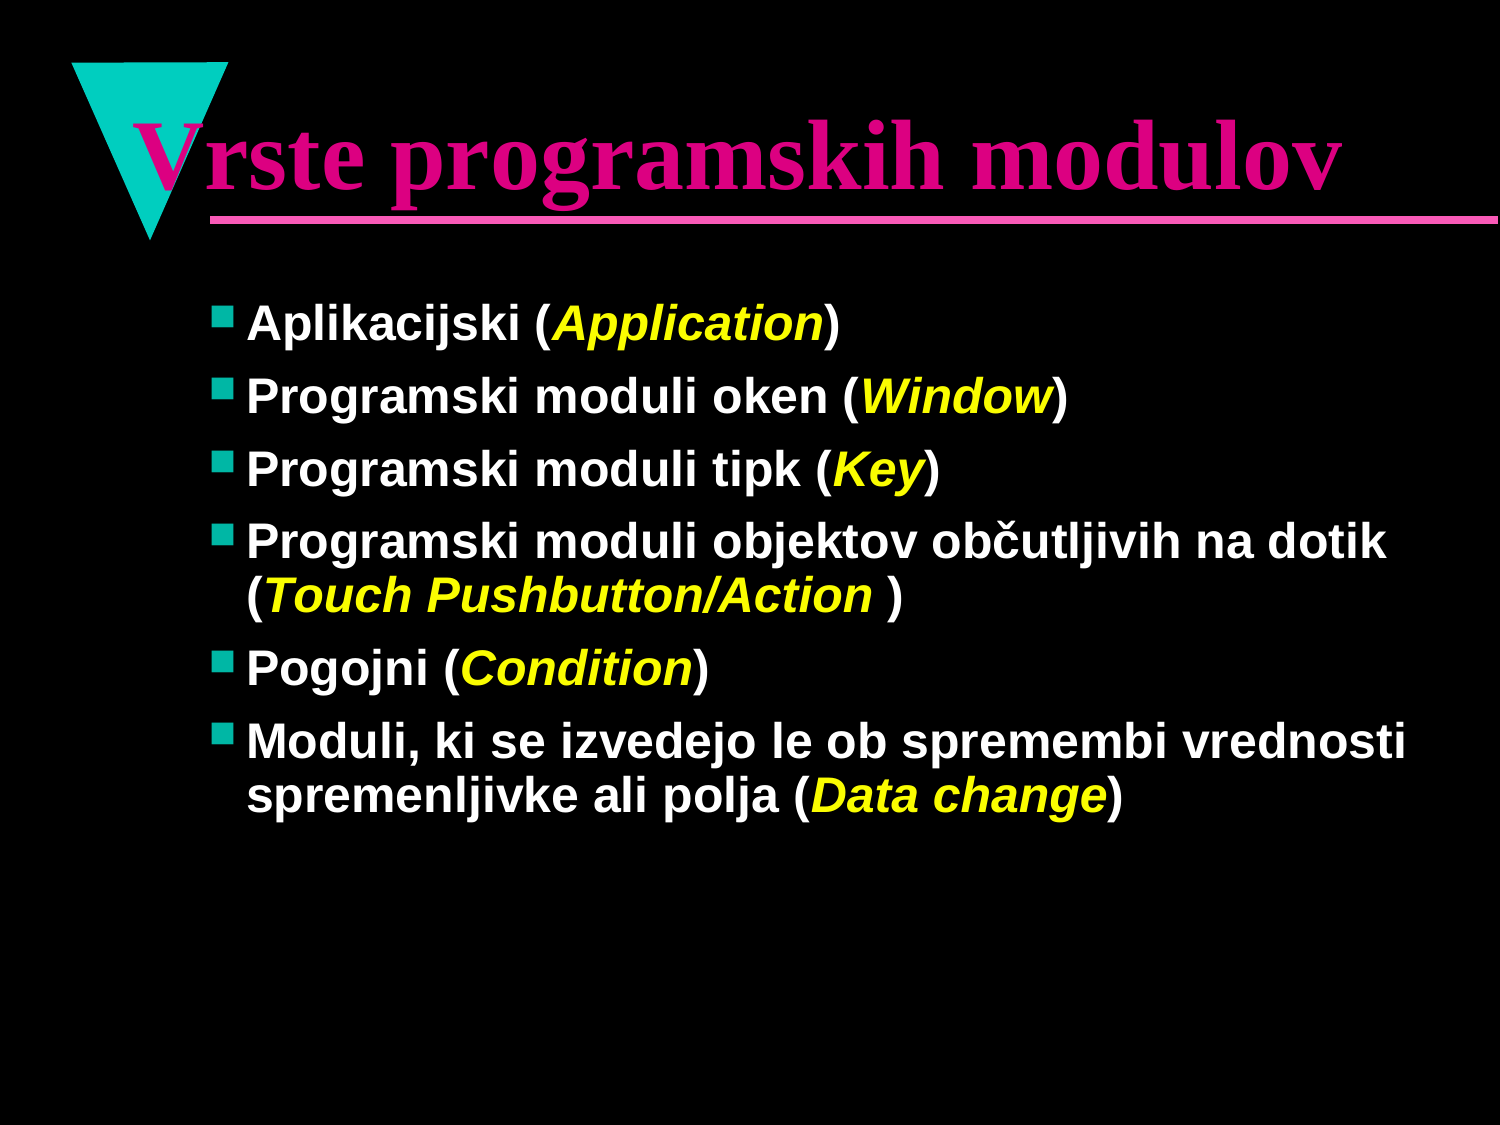

# Vrste programskih modulov
Aplikacijski (Application)
Programski moduli oken (Window)
Programski moduli tipk (Key)
Programski moduli objektov občutljivih na dotik (Touch Pushbutton/Action )
Pogojni (Condition)
Moduli, ki se izvedejo le ob spremembi vrednosti spremenljivke ali polja (Data change)
RVP2
Kreiranje programskih modulov
3